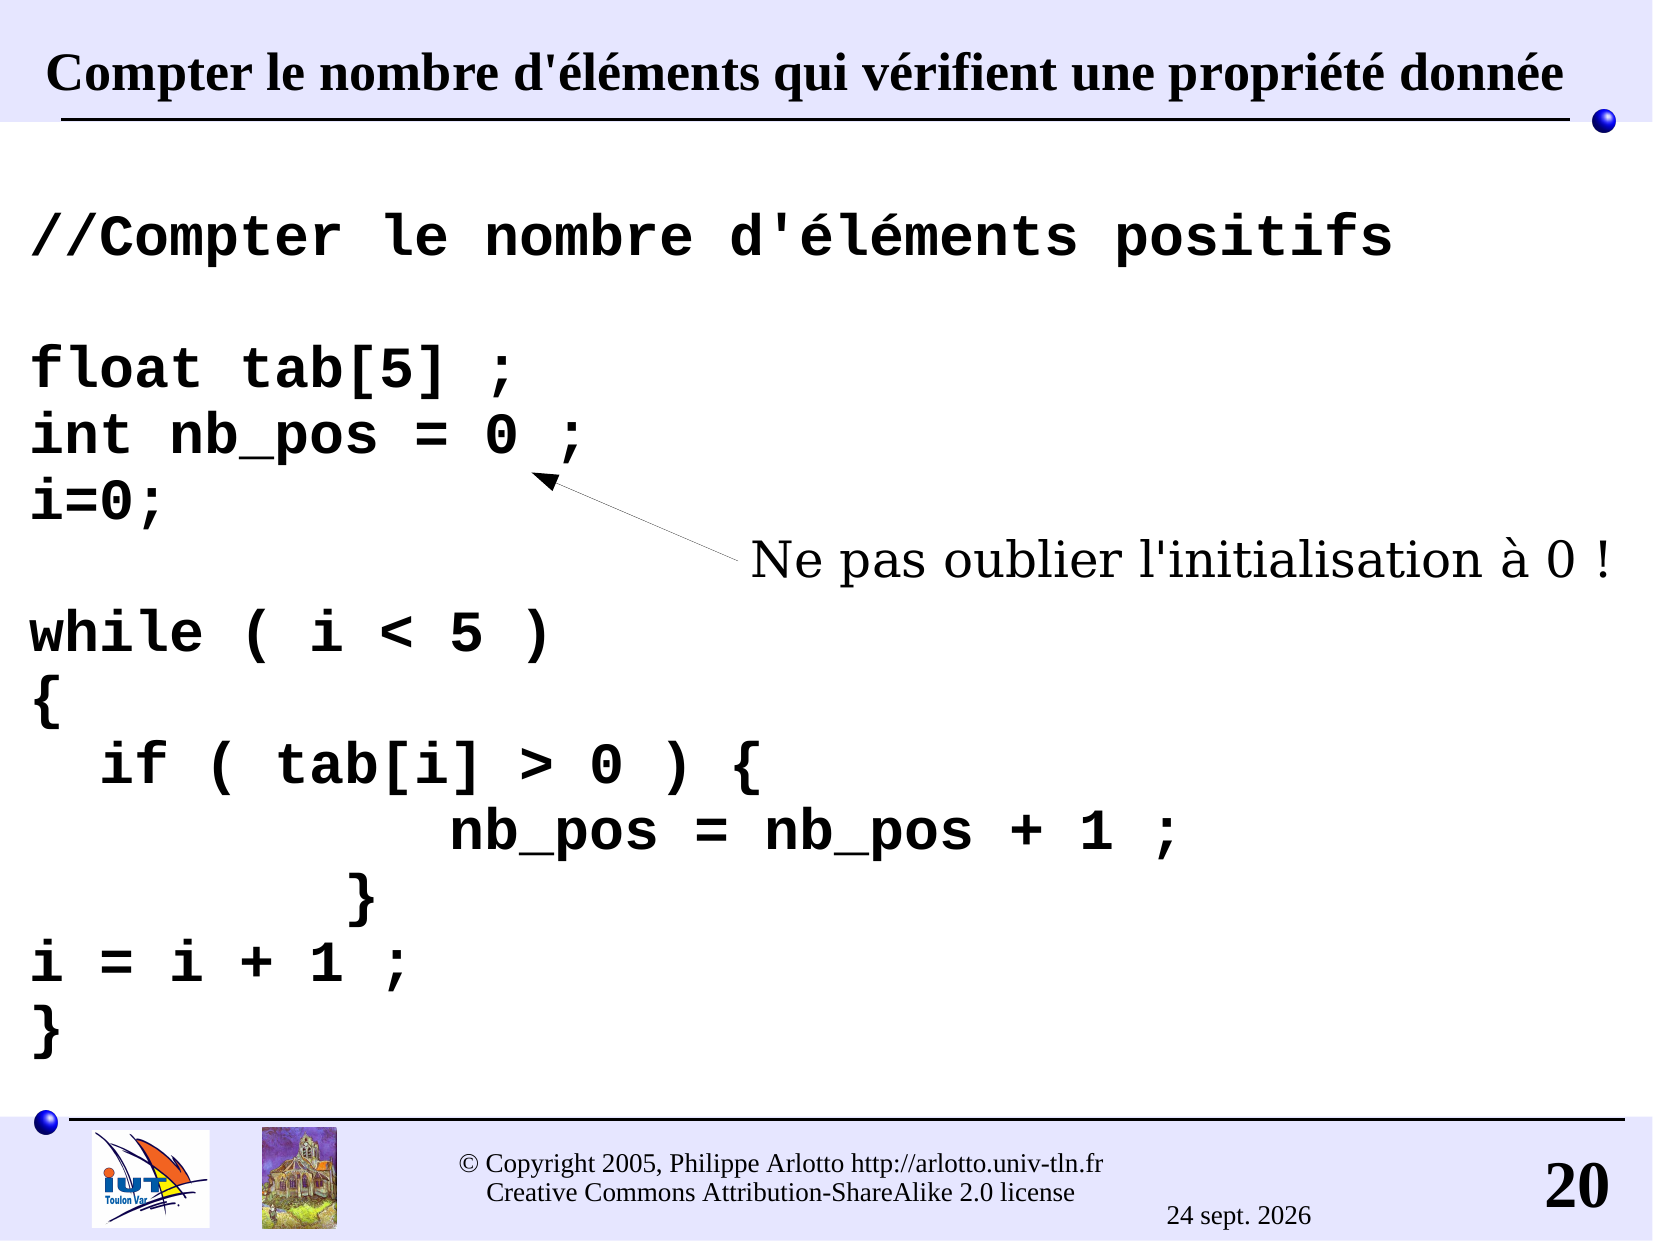

# Compter le nombre d'éléments qui vérifient une propriété donnée
//Compter le nombre d'éléments positifs
float tab[5] ;
int nb_pos = 0 ;
i=0;
while ( i < 5 )
{
 if ( tab[i] > 0 ) {
 nb_pos = nb_pos + 1 ;
 }
i = i + 1 ;
}
Ne pas oublier l'initialisation à 0 !